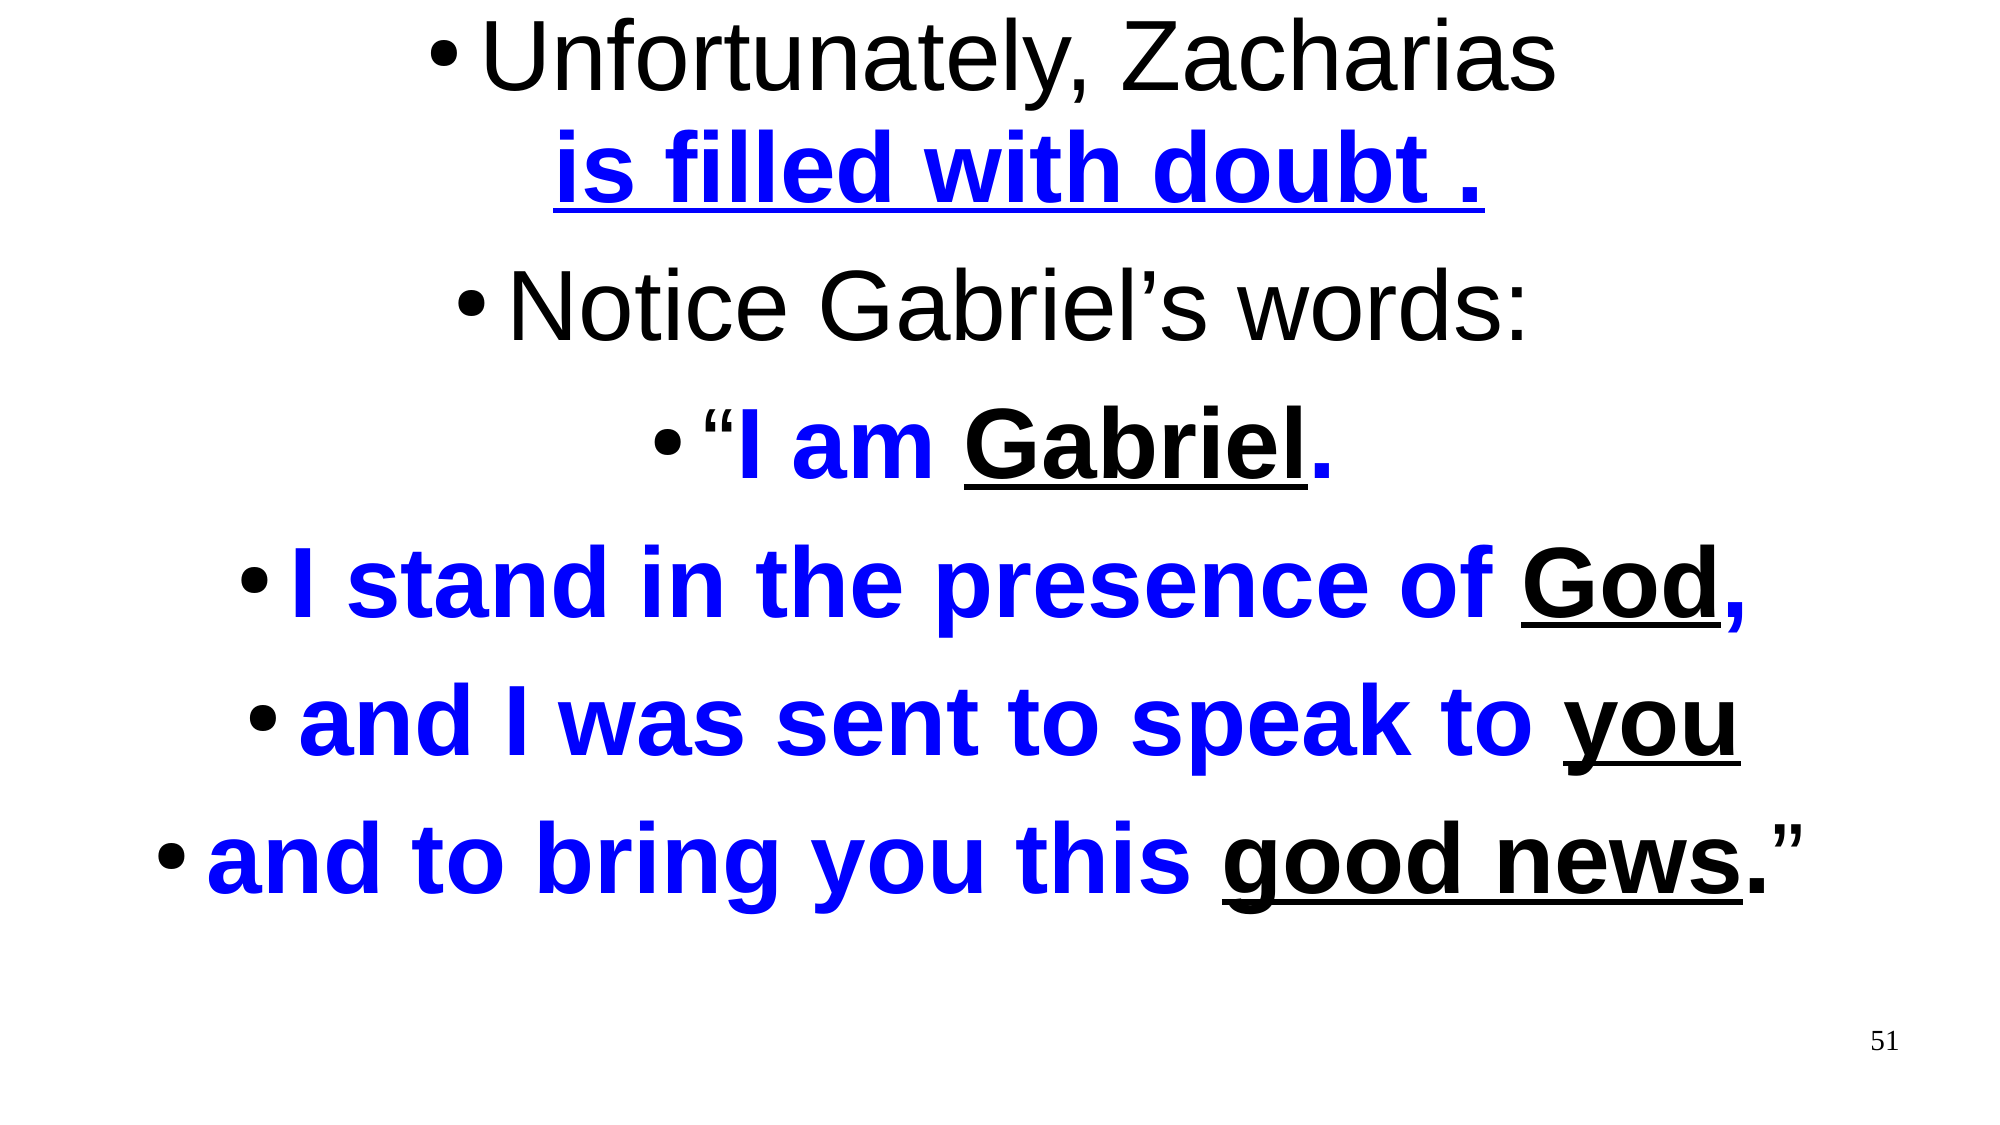

# Unfortunately, Zacharias is filled with doubt .
Notice Gabriel’s words:
“I am Gabriel.
I stand in the presence of God,
and I was sent to speak to you
and to bring you this good news.”
51